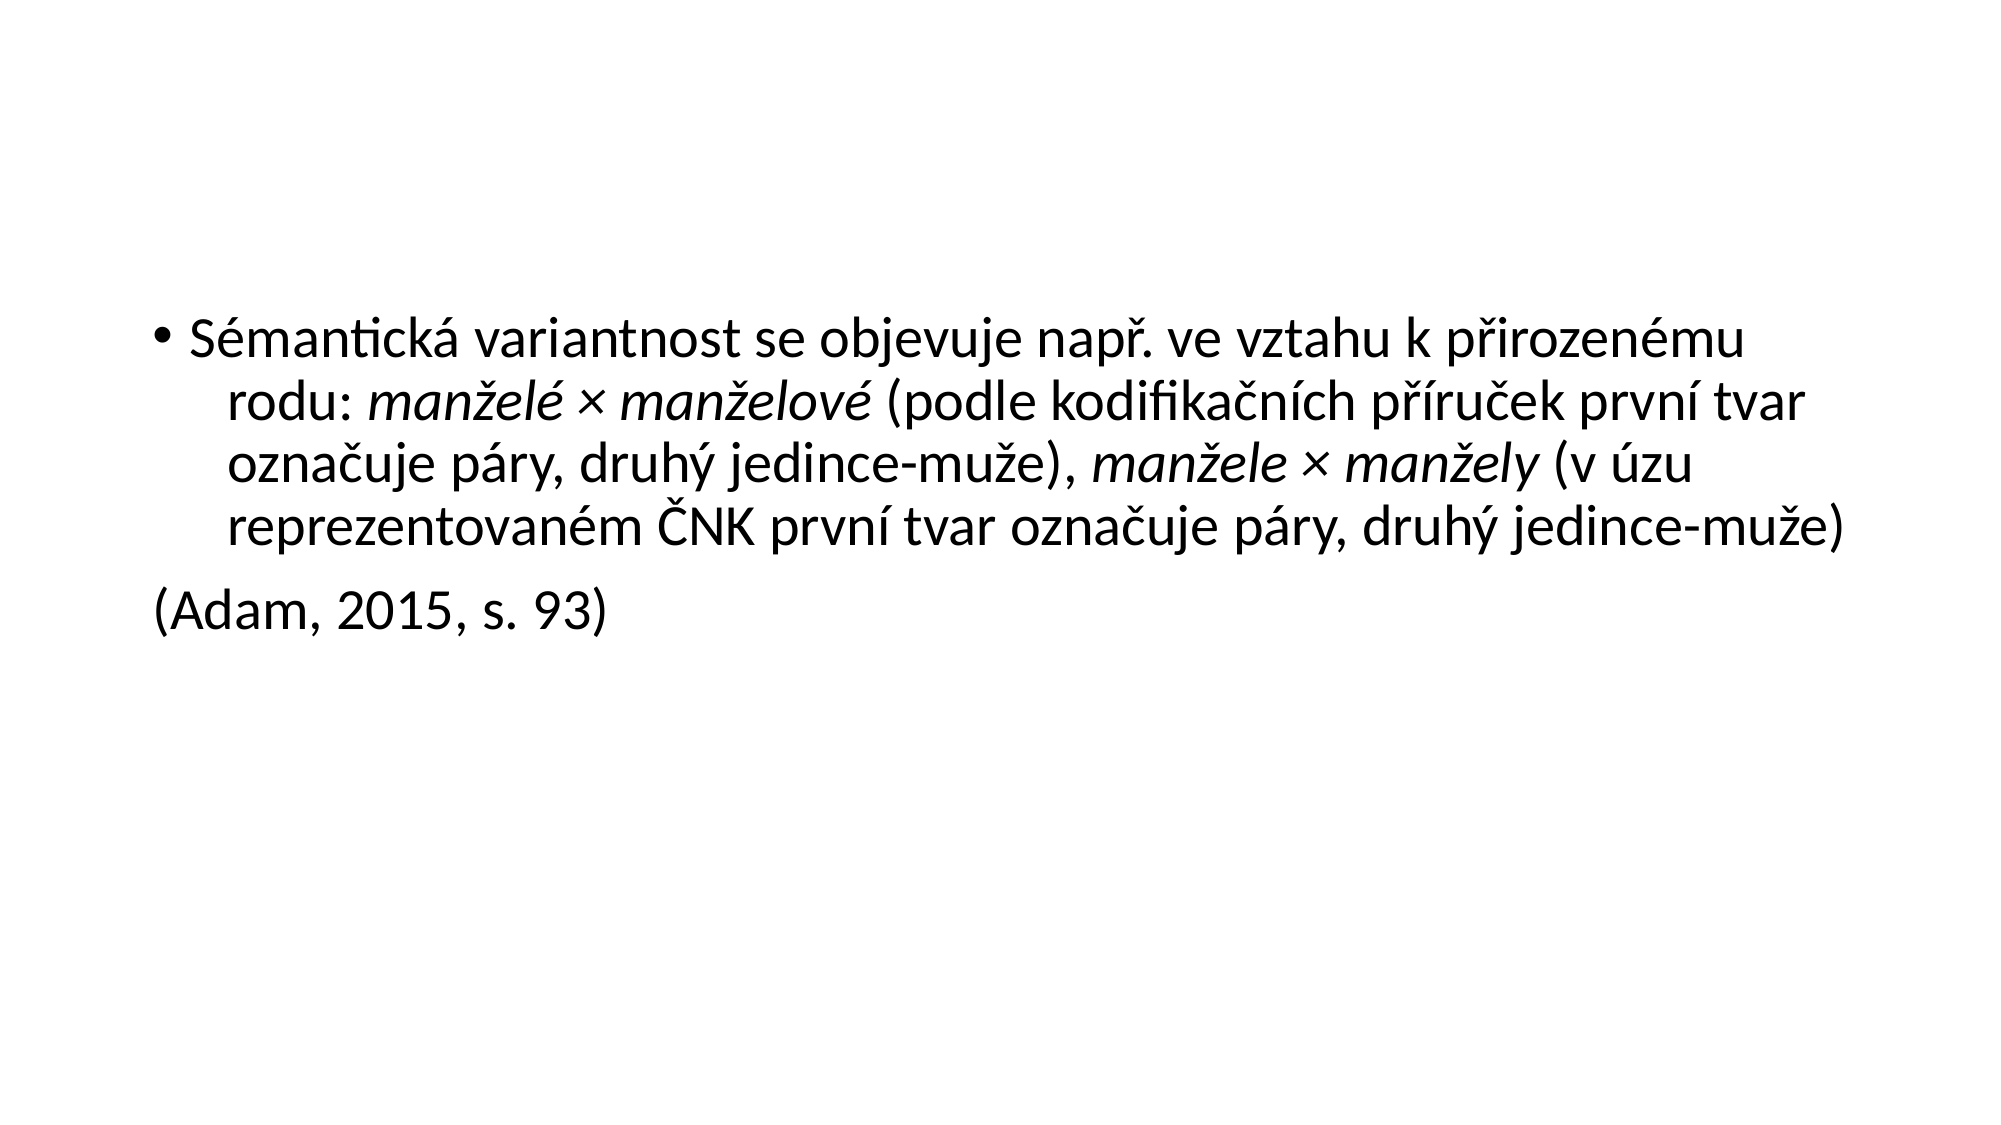

#
Sémantická variantnost se objevuje např. ve vztahu k přirozenému rodu: manželé × manželové (podle kodifikačních příruček první tvar označuje páry, druhý jedince-muže), manžele × manžely (v úzu reprezentovaném ČNK první tvar označuje páry, druhý jedince-muže)
(Adam, 2015, s. 93)